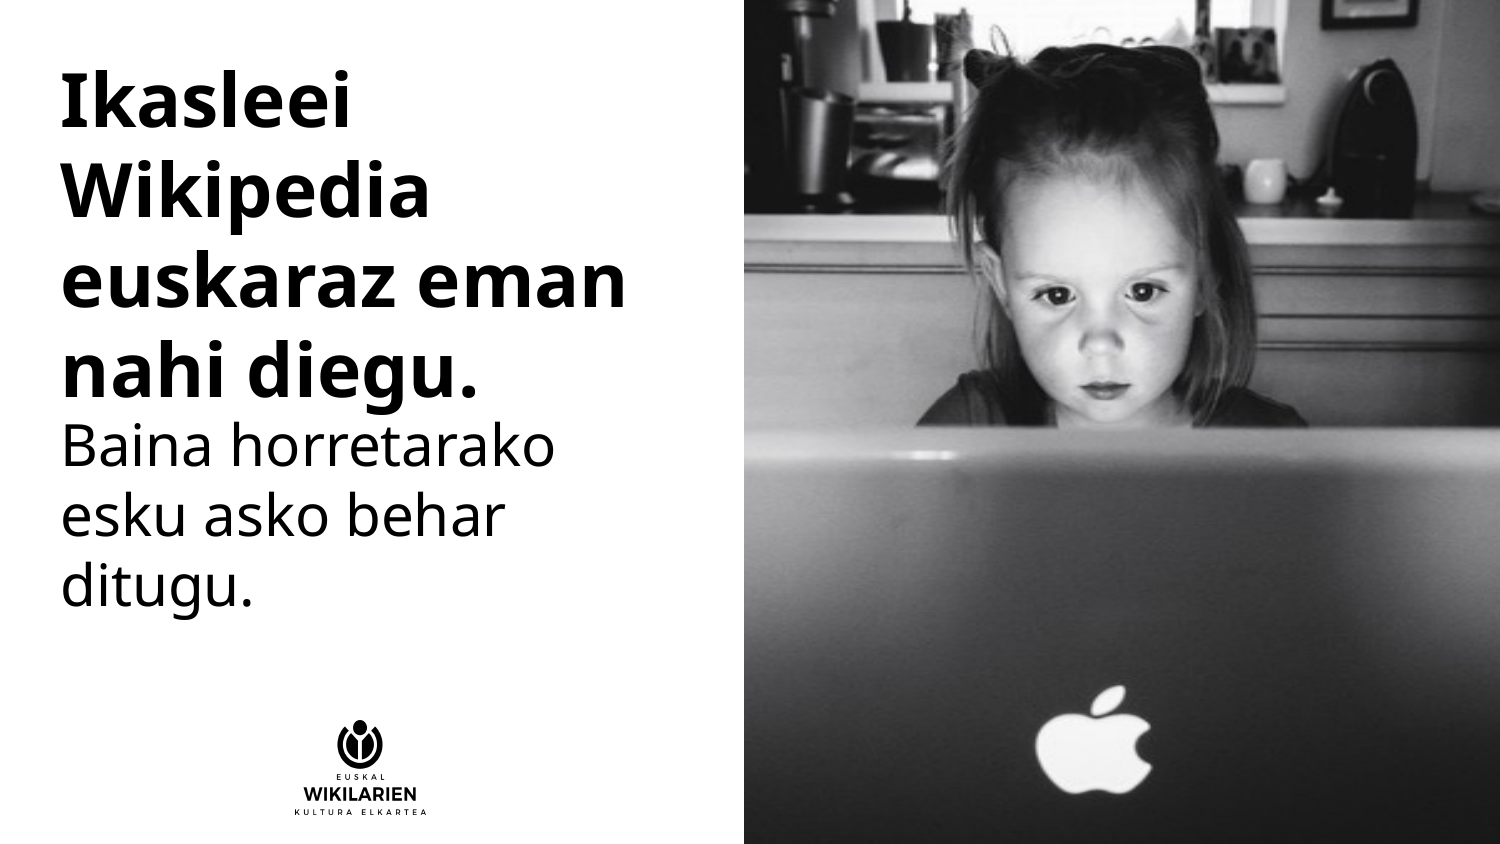

# Ikasleei Wikipedia euskaraz eman nahi diegu.
Baina horretarako esku asko behar ditugu.
CC by SA 4.0, Jeff Elder